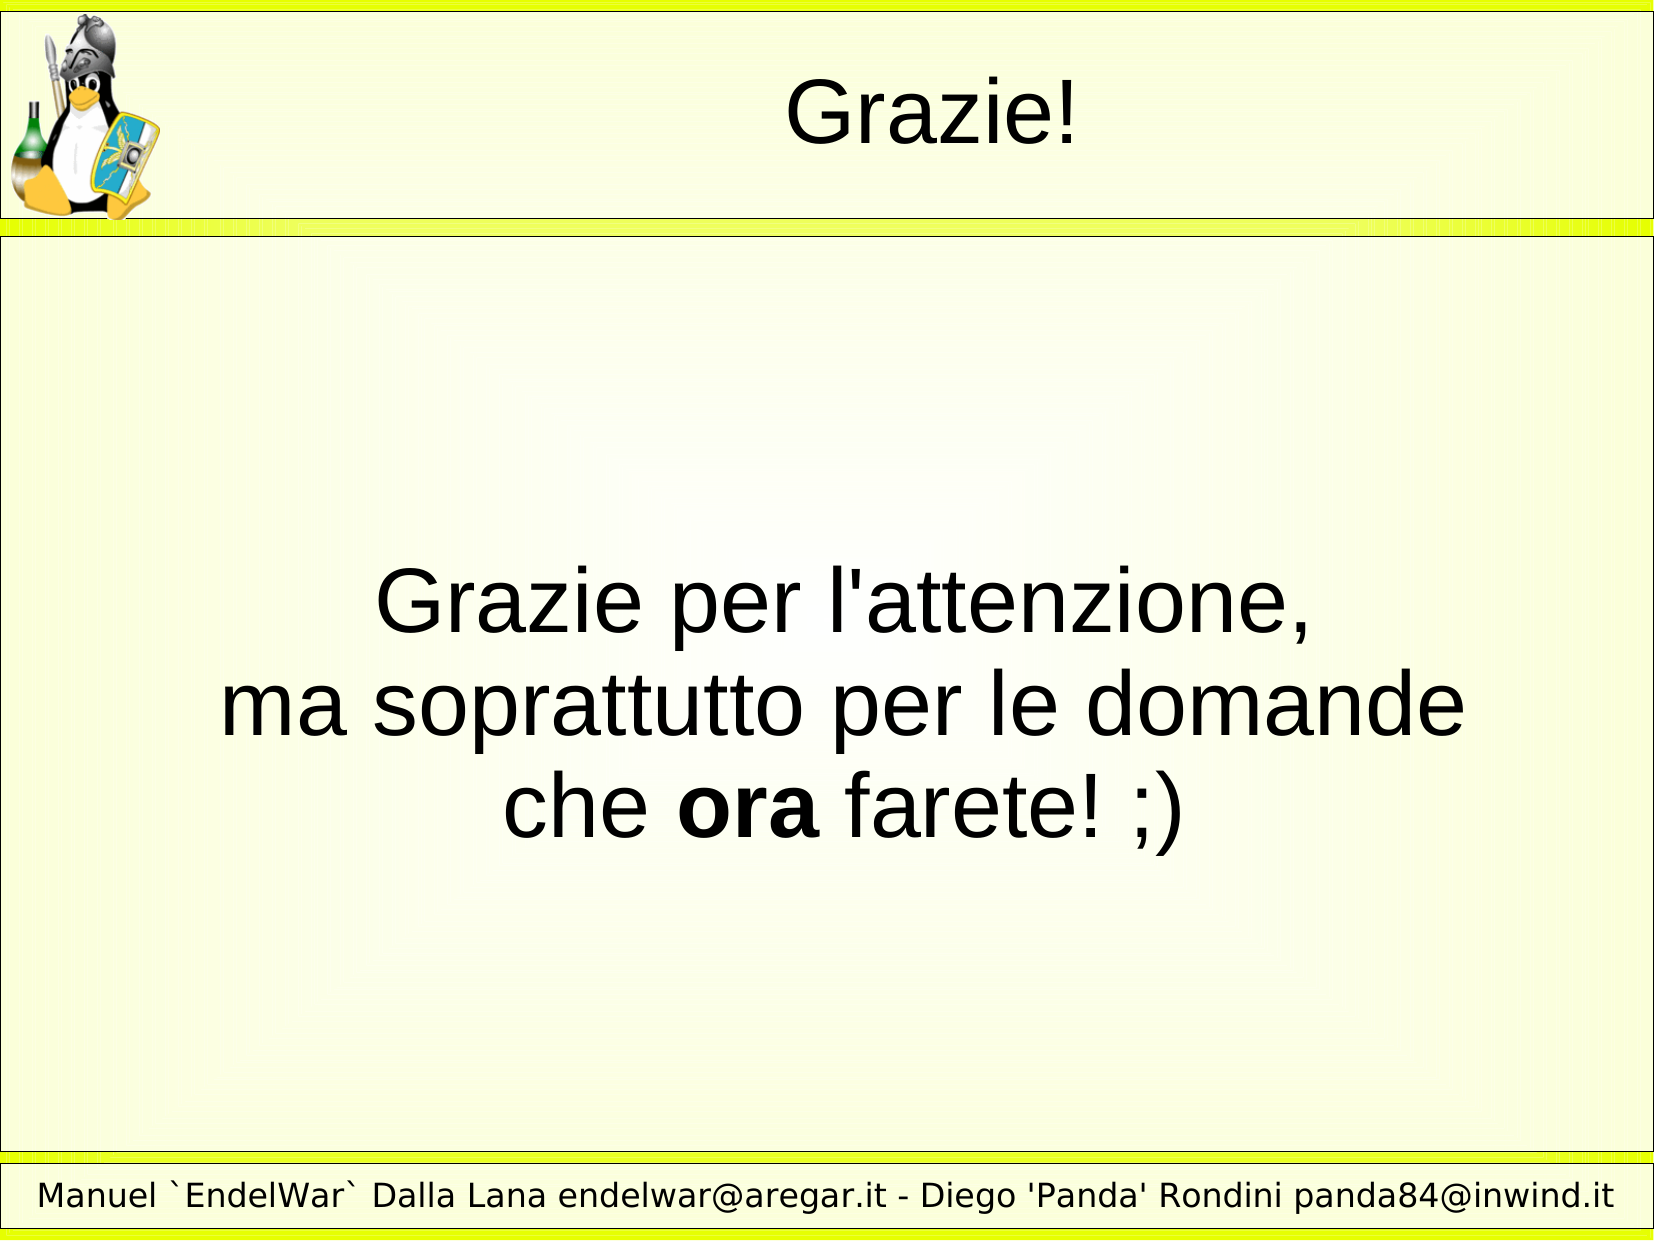

# Grazie!
Grazie per l'attenzione,
ma soprattutto per le domande
che ora farete! ;)